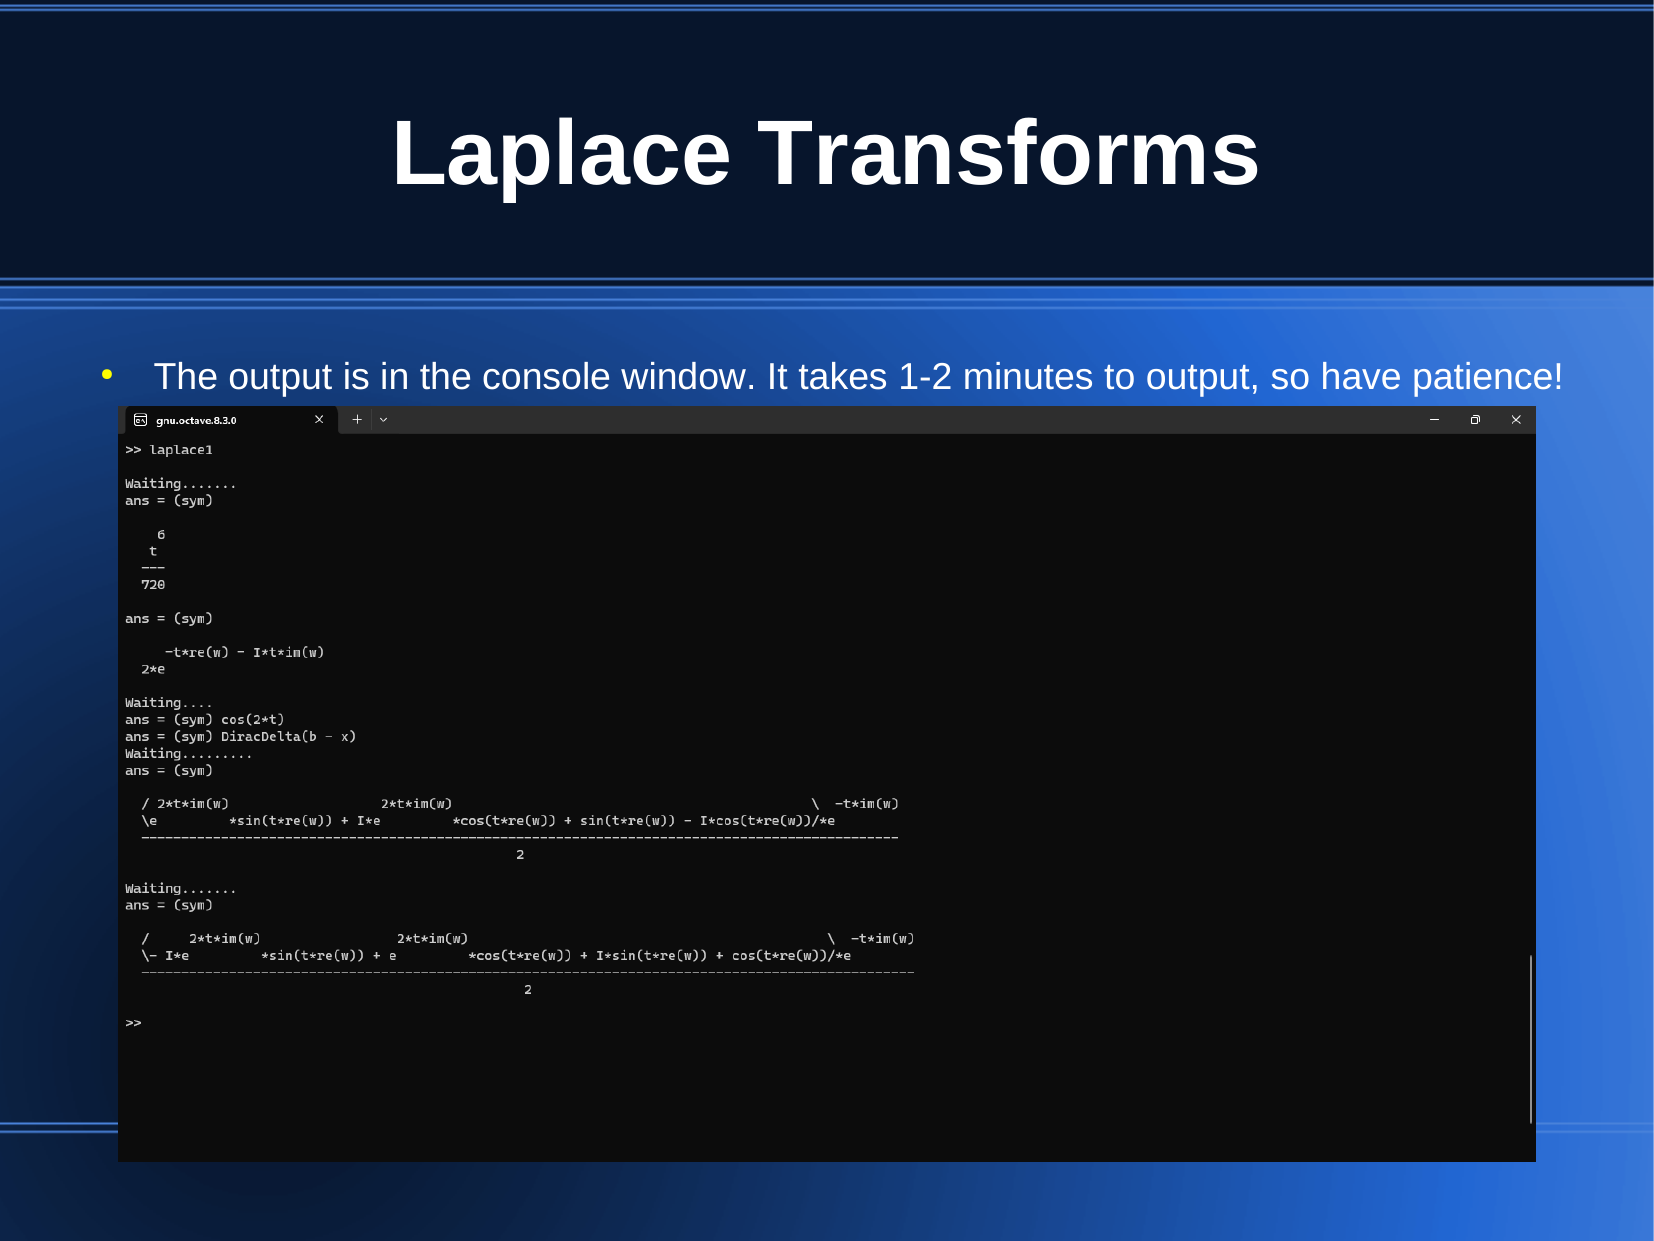

# Laplace Transforms
The output is in the console window. It takes 1-2 minutes to output, so have patience!